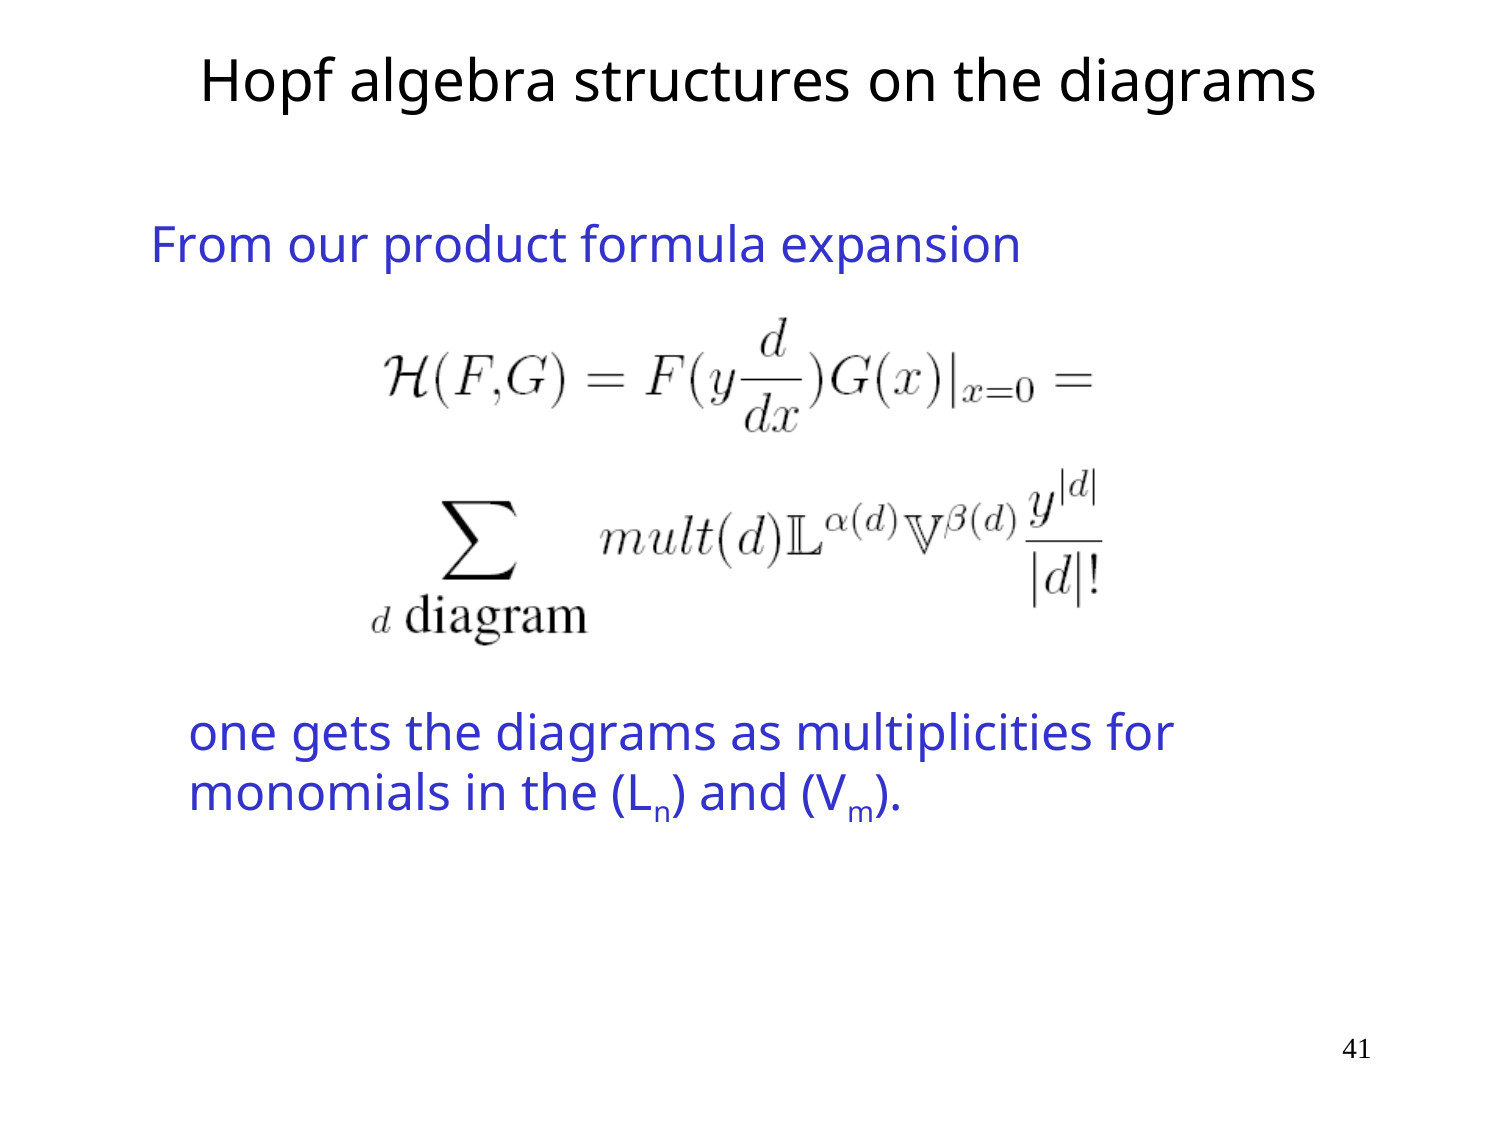

Hopf algebra structures on the diagrams
From our product formula expansion
one gets the diagrams as multiplicities for
monomials in the (Ln) and (Vm).
41